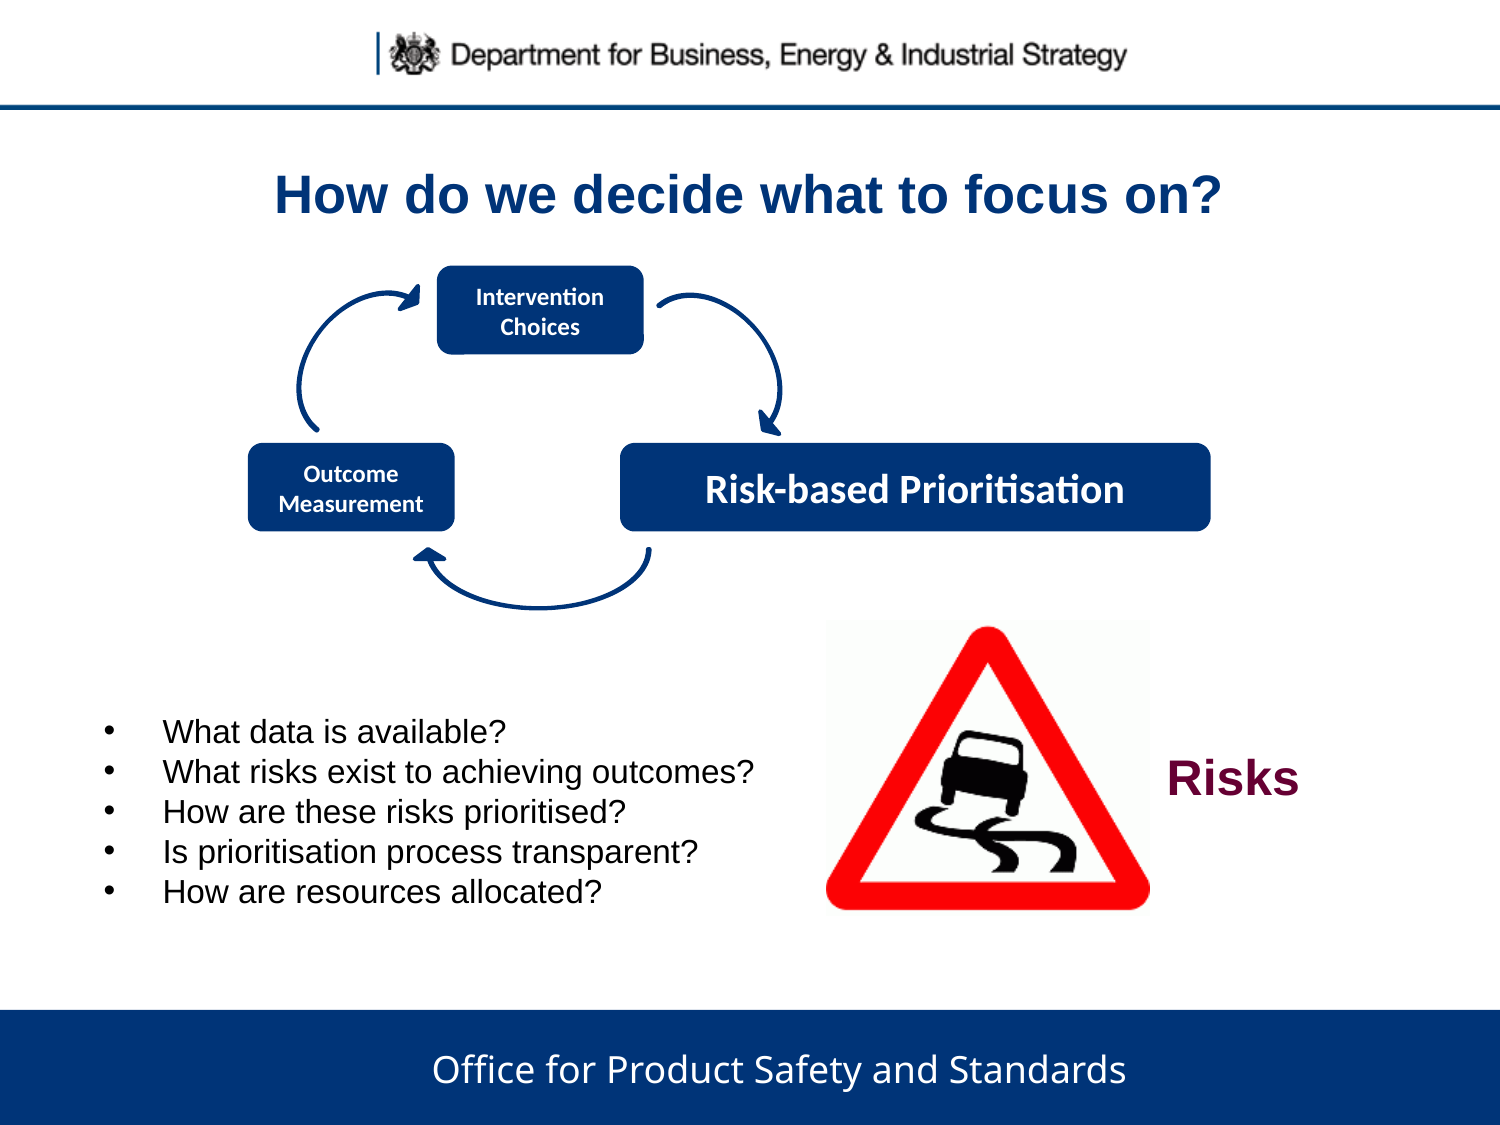

How do we decide what to focus on?
Intervention Choices
Outcome Measurement
Risk-based Prioritisation
What data is available?
What risks exist to achieving outcomes?
How are these risks prioritised?
Is prioritisation process transparent?
How are resources allocated?
Risks
Office for Product Safety and Standards